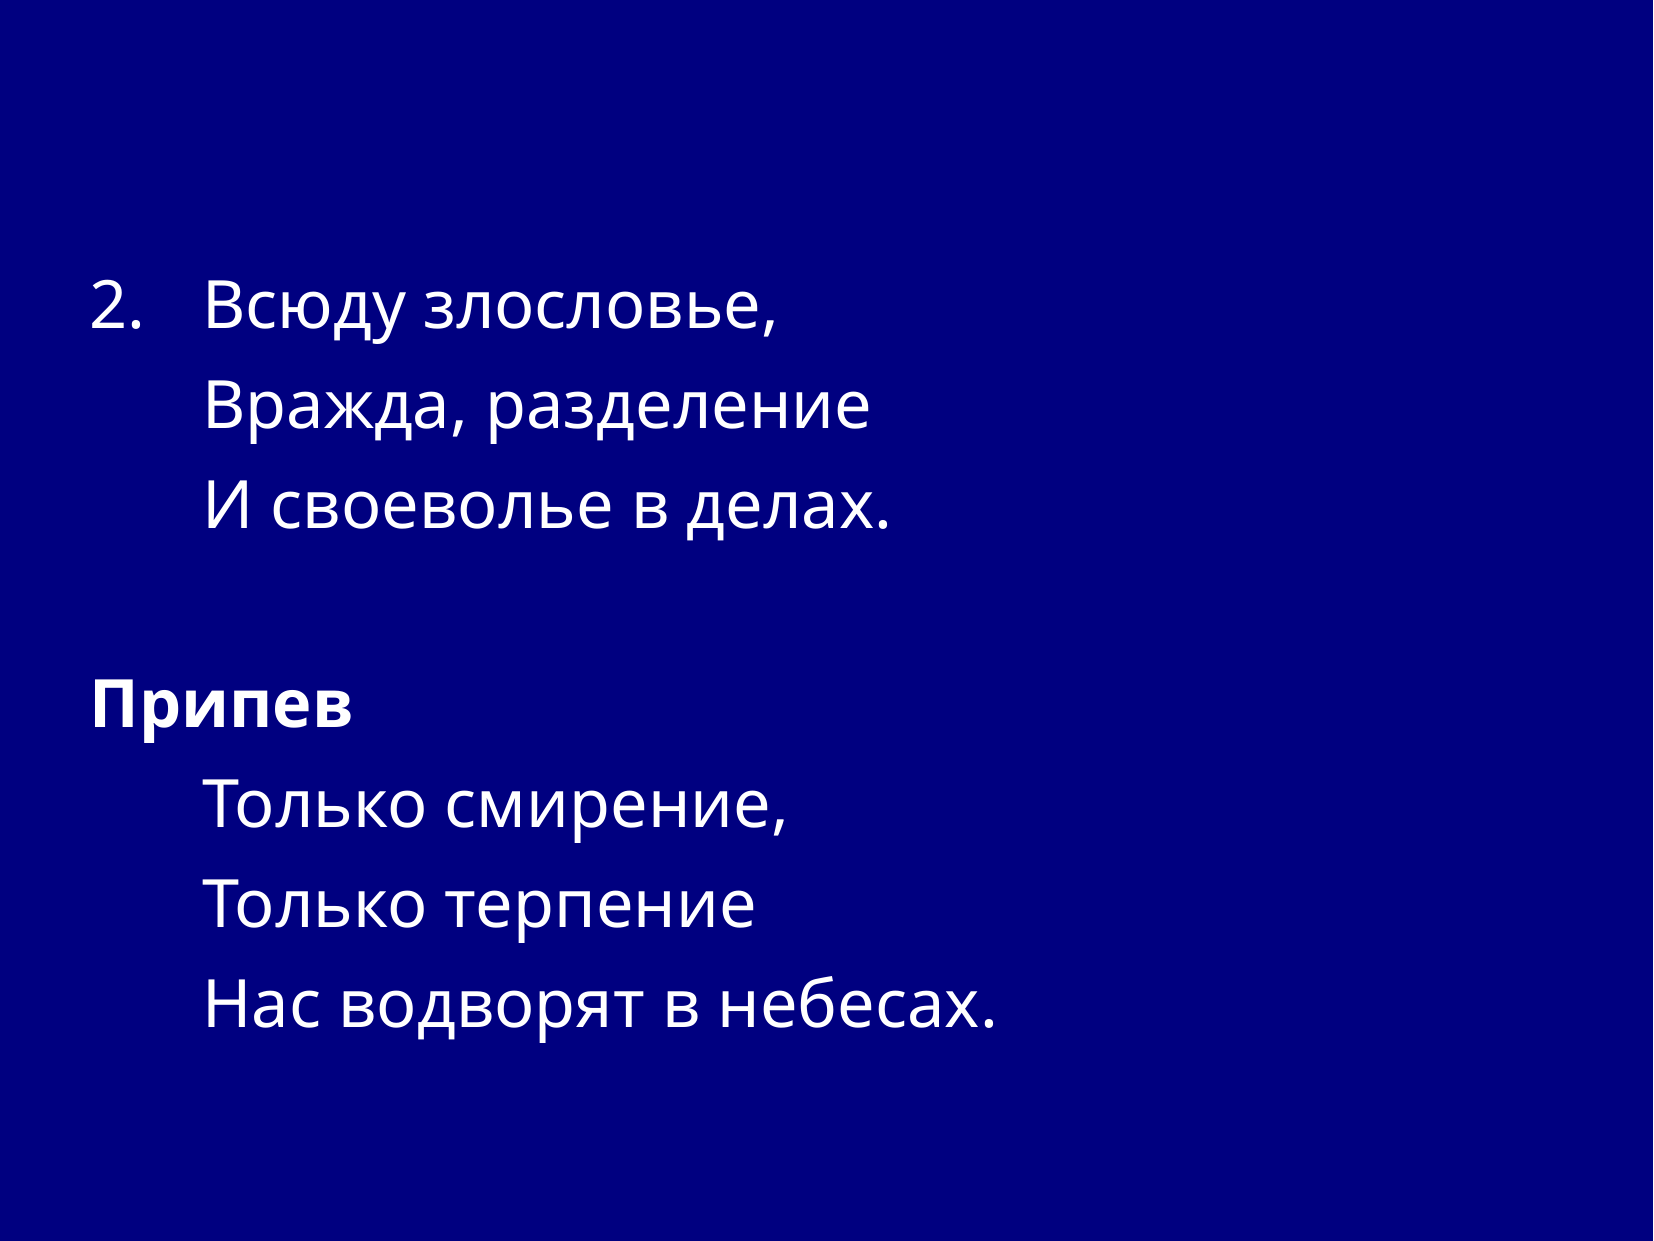

2.	Всюду злословье,
	Вражда, разделение
	И своеволье в делах.
Припев
	Только смирение,
	Только терпение
	Нас водворят в небесах.